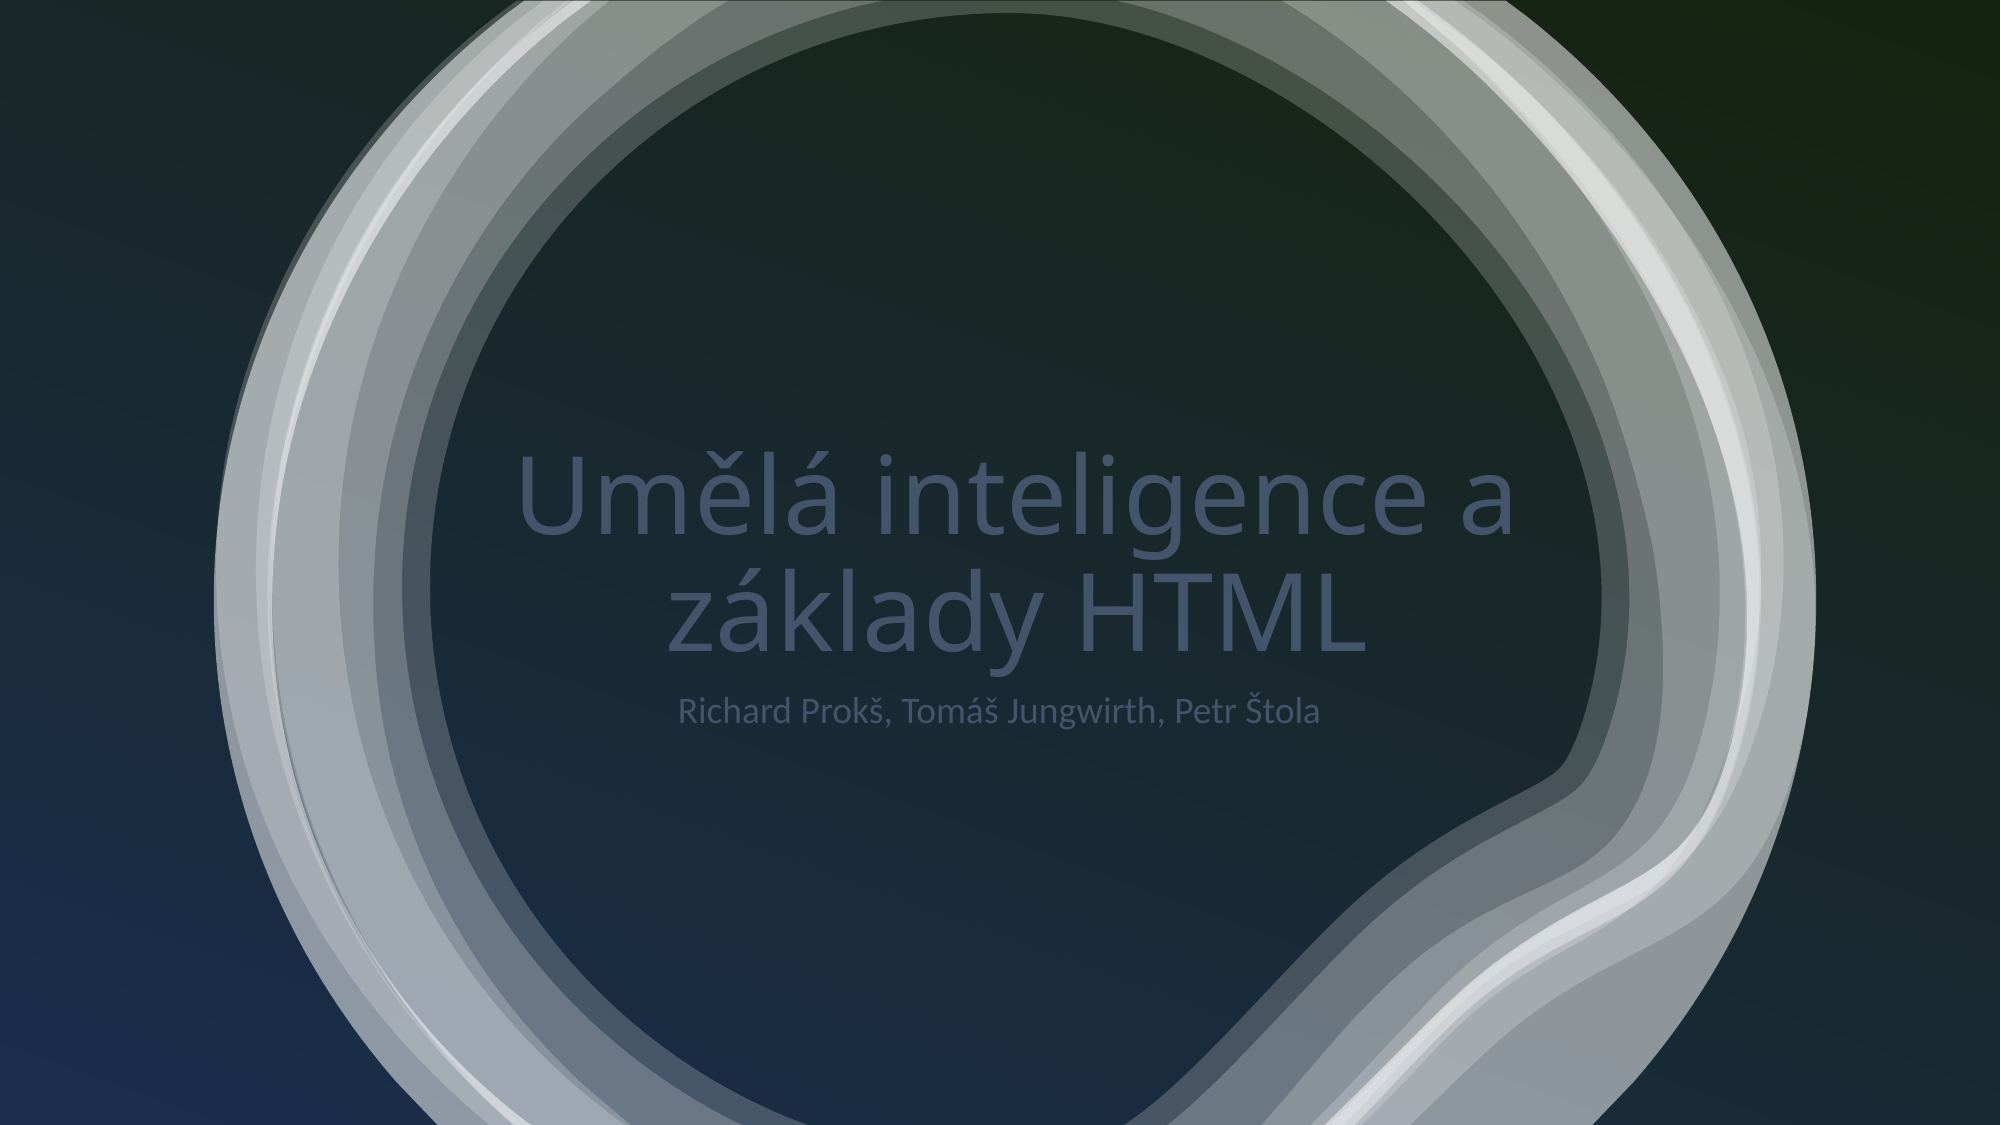

# Umělá inteligence a základy HTML
Richard Prokš, Tomáš Jungwirth, Petr Štola